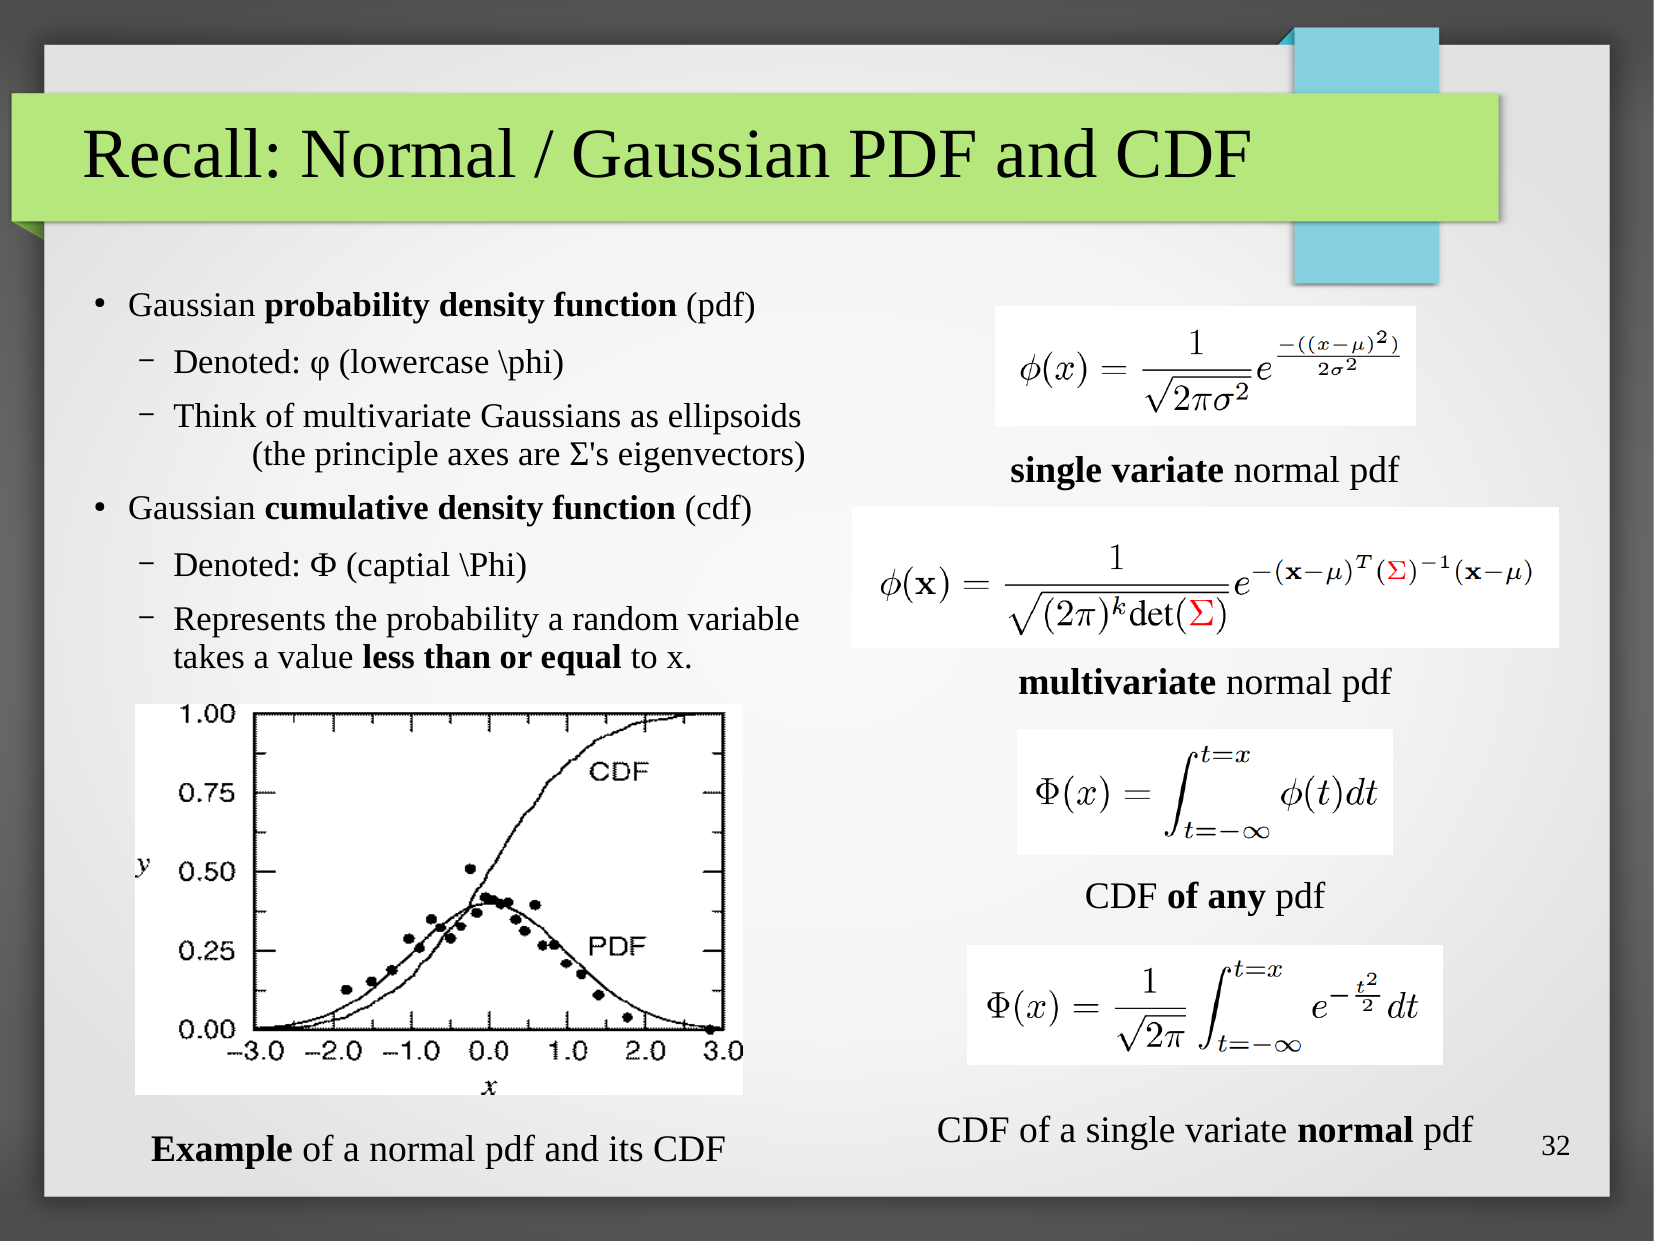

# Recall: Normal / Gaussian PDF and CDF
Gaussian probability density function (pdf)
Denoted: φ (lowercase \phi)
Think of multivariate Gaussians as ellipsoids (the principle axes are Σ's eigenvectors)
Gaussian cumulative density function (cdf)
Denoted: Ф (captial \Phi)
Represents the probability a random variable takes a value less than or equal to x.
single variate normal pdf
3D Gaussians Projected onto 2D planes
multivariate normal pdf
Example of a normal pdf and its CDF
CDF of any pdf
CDF of a single variate normal pdf
32